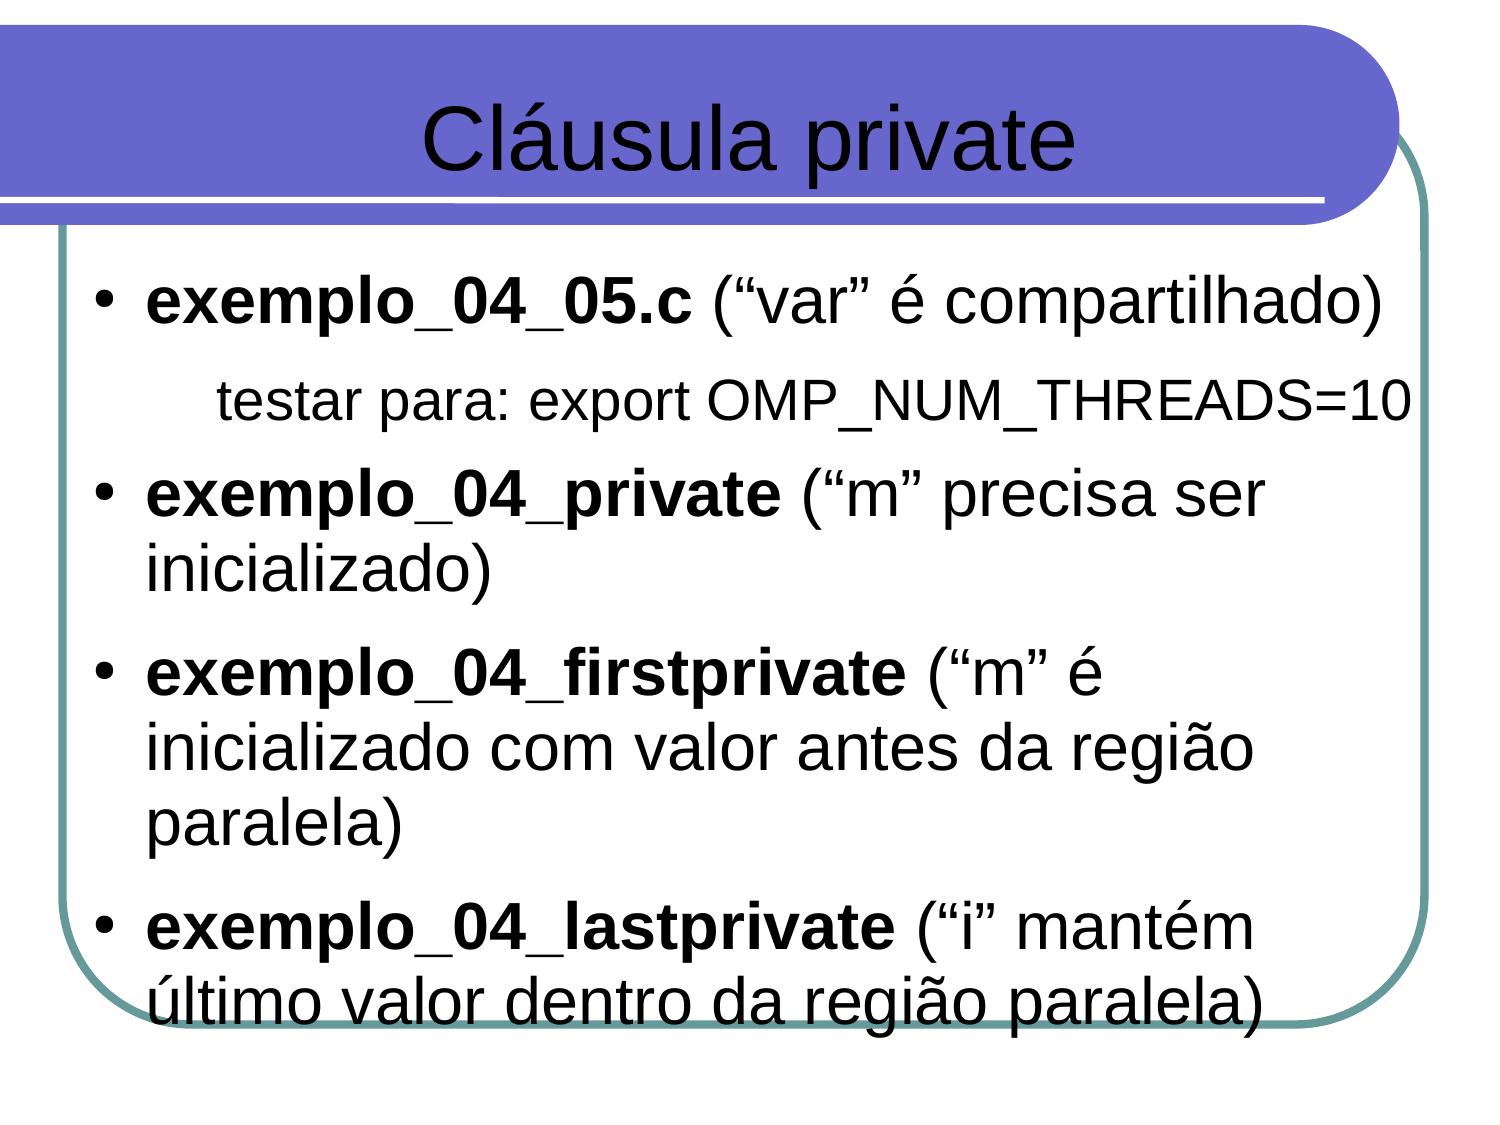

# Cláusula private
exemplo_04_05.c (“var” é compartilhado)
testar para: export OMP_NUM_THREADS=10
exemplo_04_private (“m” precisa ser inicializado)
exemplo_04_firstprivate (“m” é inicializado com valor antes da região paralela)
exemplo_04_lastprivate (“i” mantém último valor dentro da região paralela)